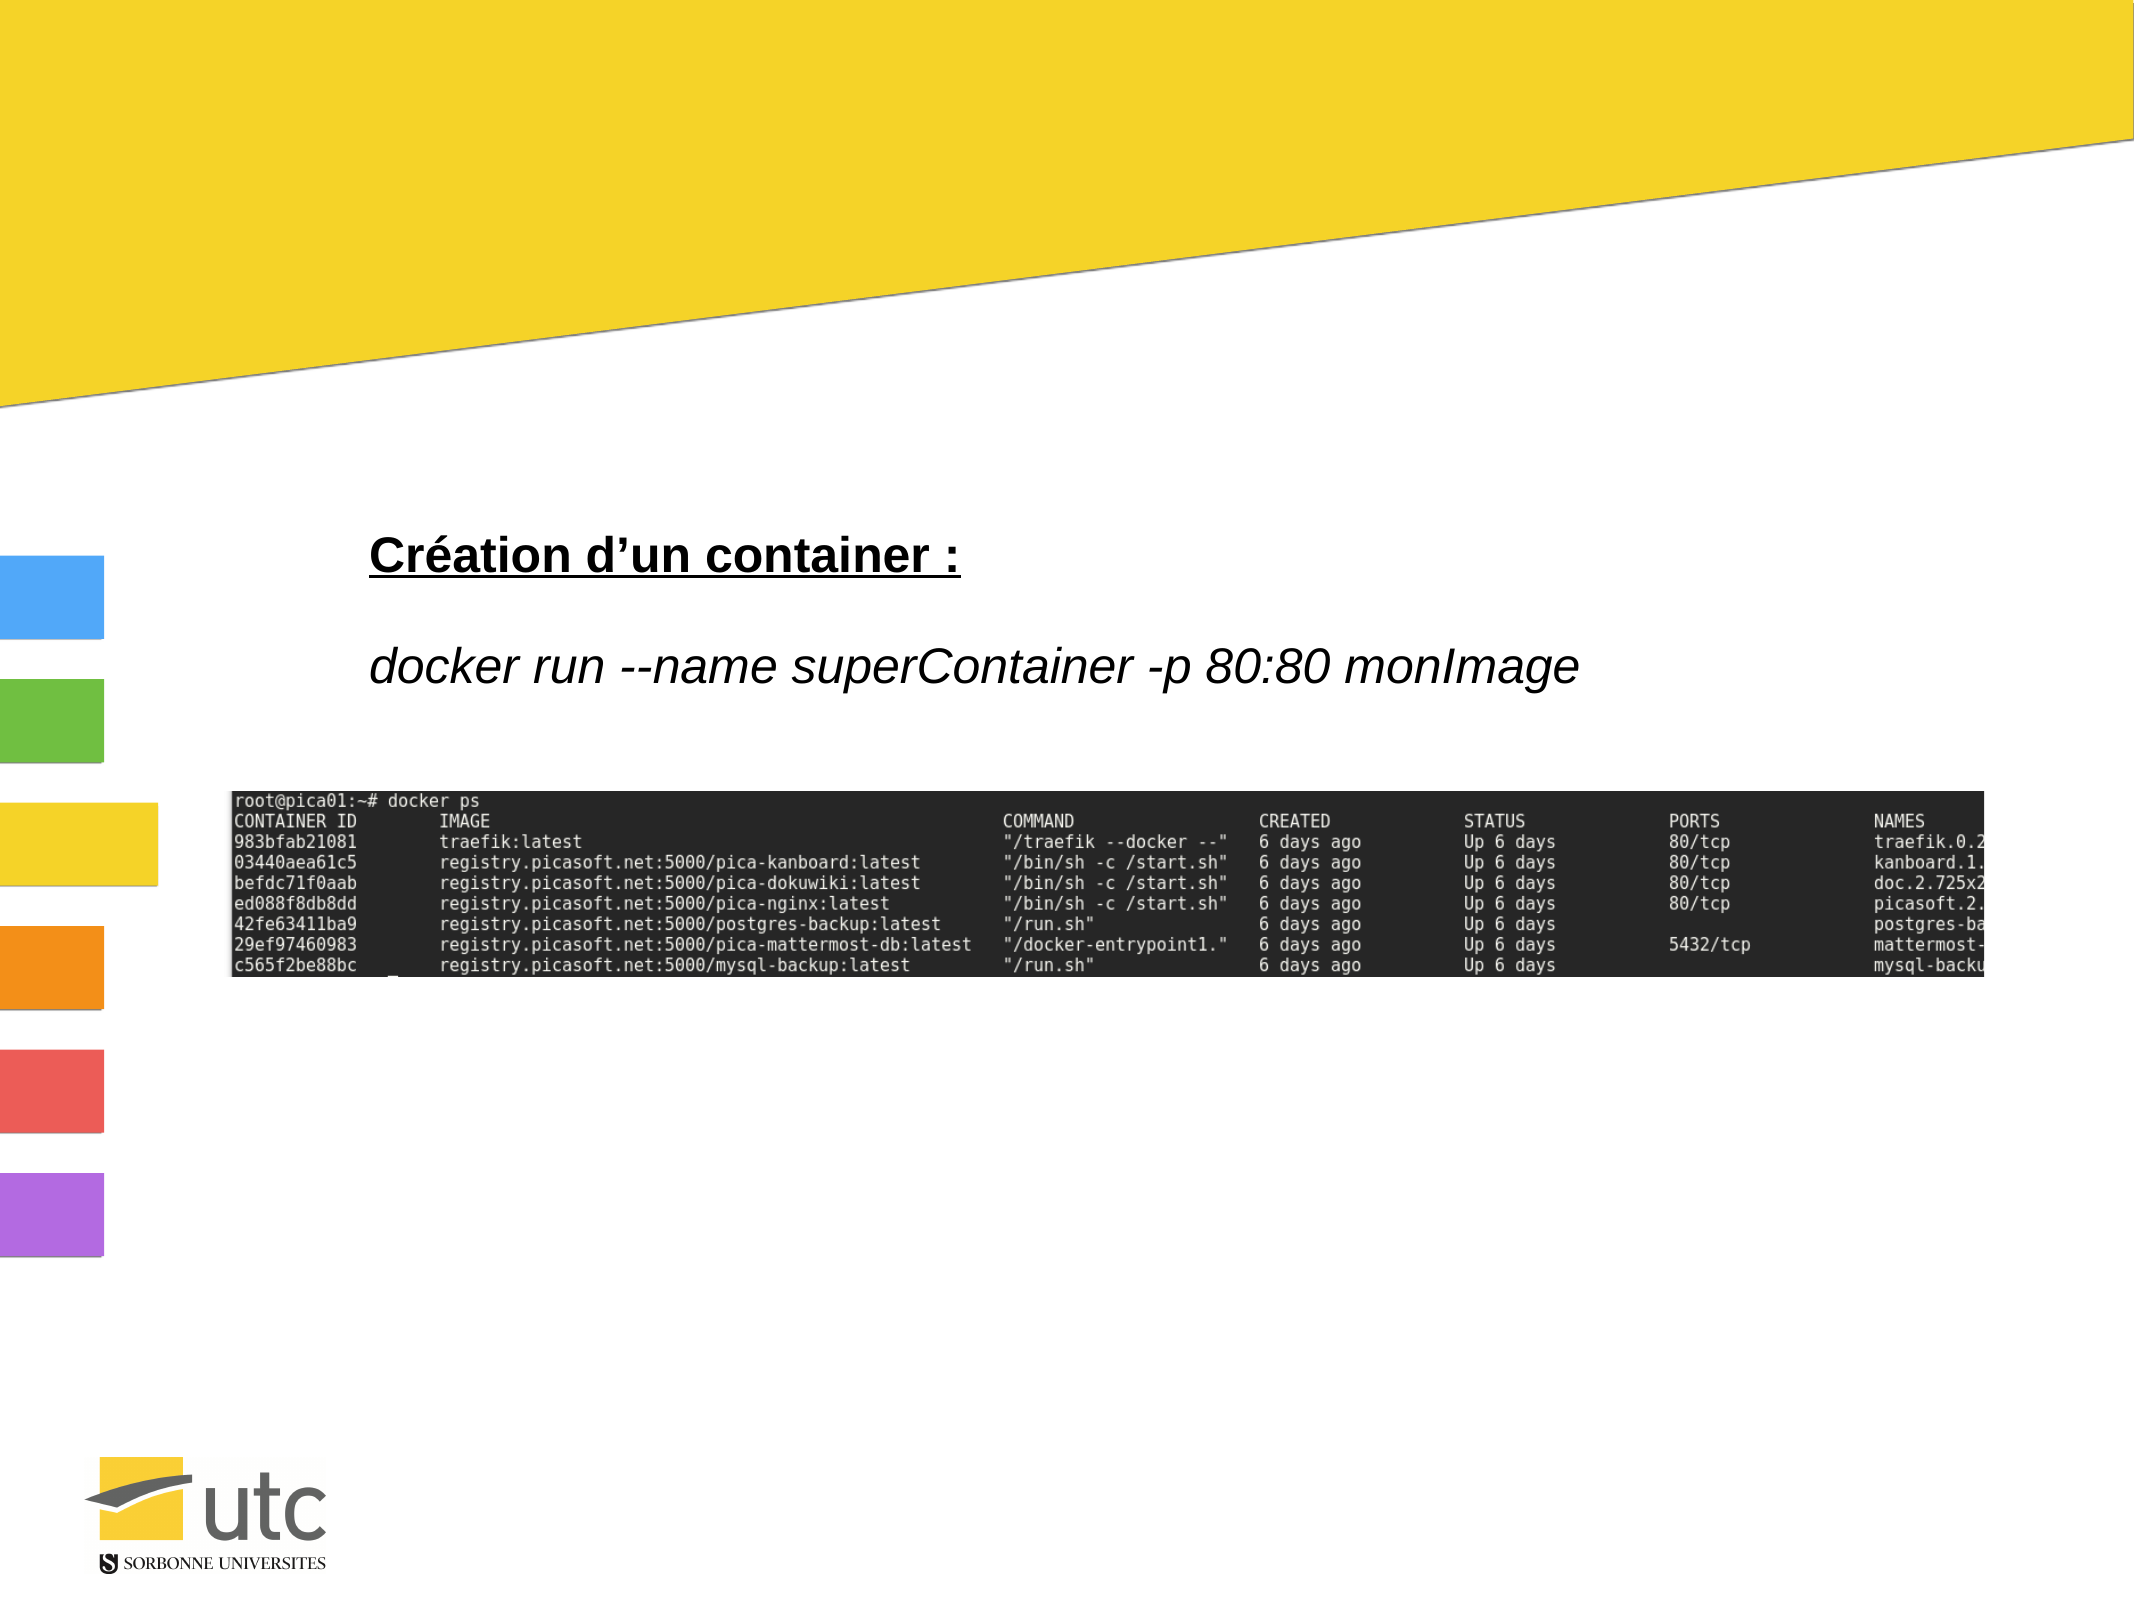

#
Création d’un container :
docker run --name superContainer -p 80:80 monImage